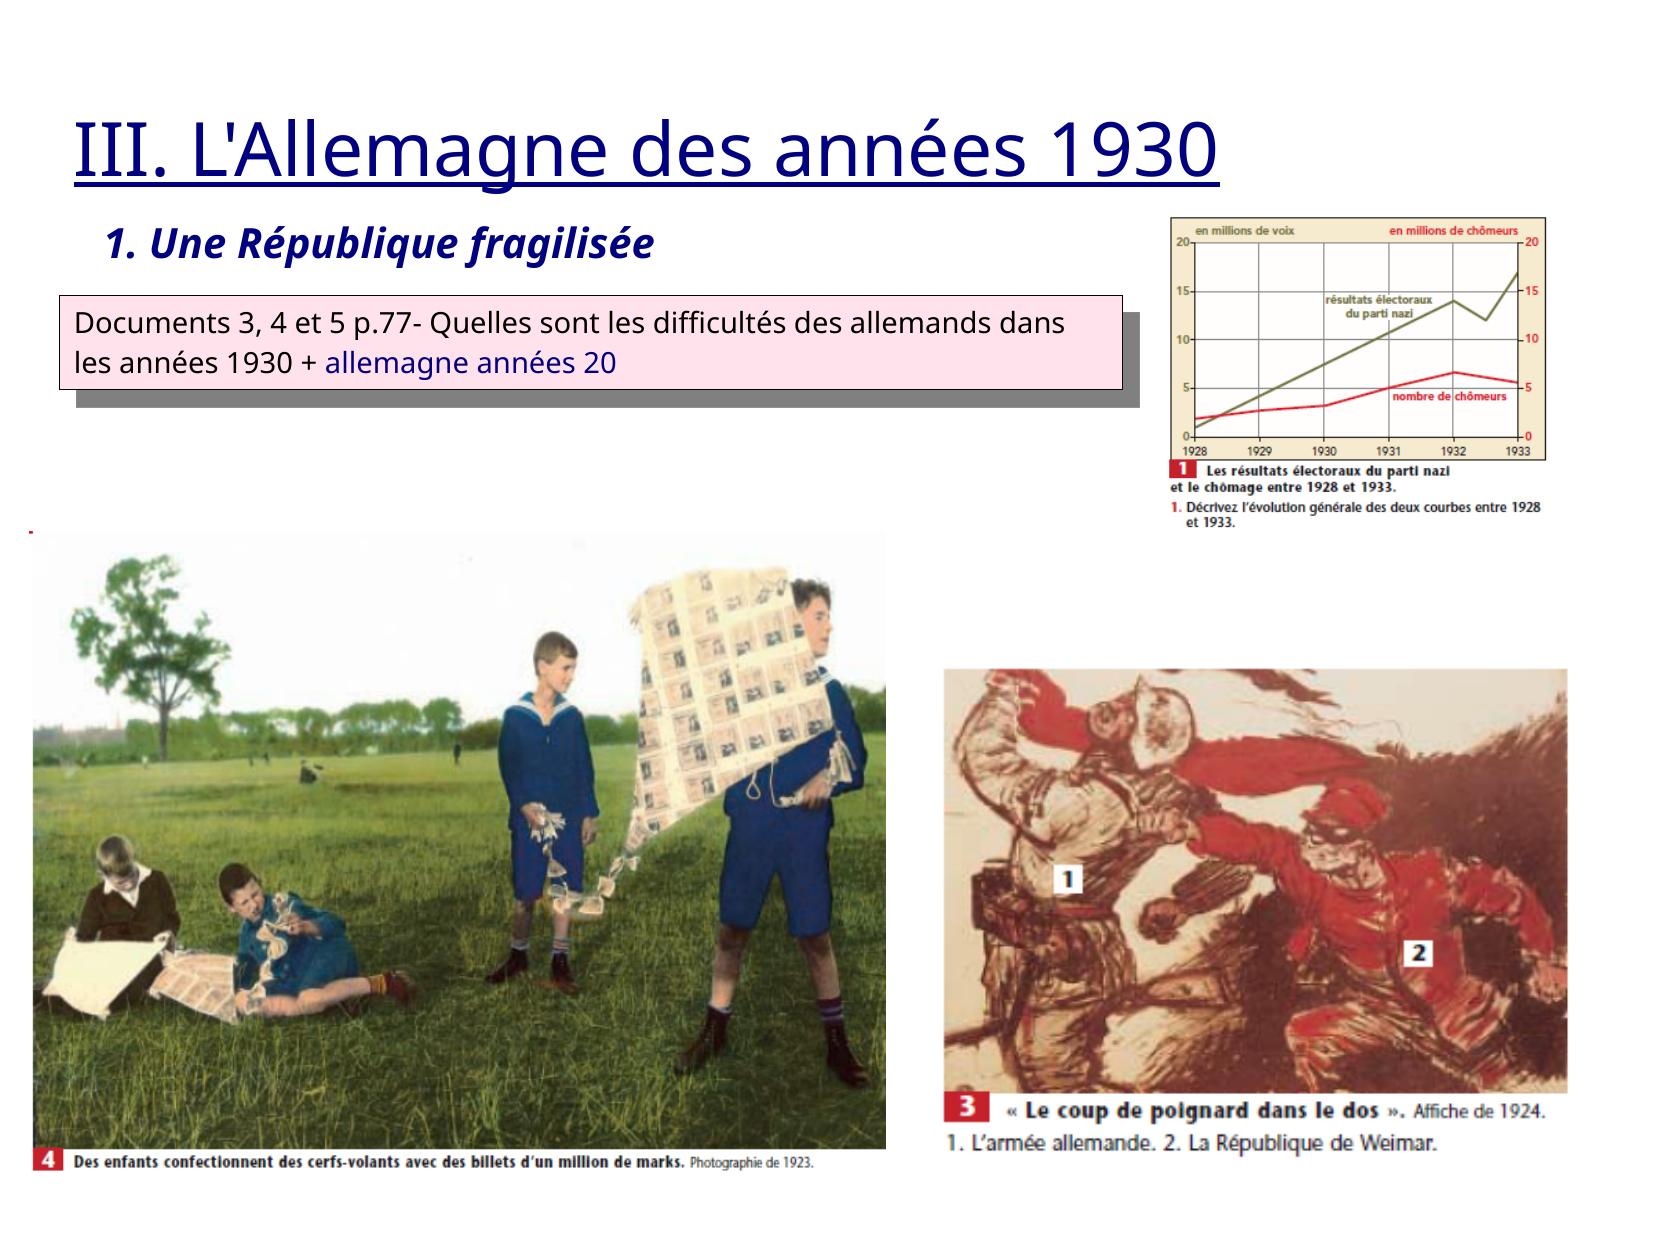

III. L'Allemagne des années 1930
1. Une République fragilisée
Documents 3, 4 et 5 p.77- Quelles sont les difficultés des allemands dans les années 1930 + allemagne années 20